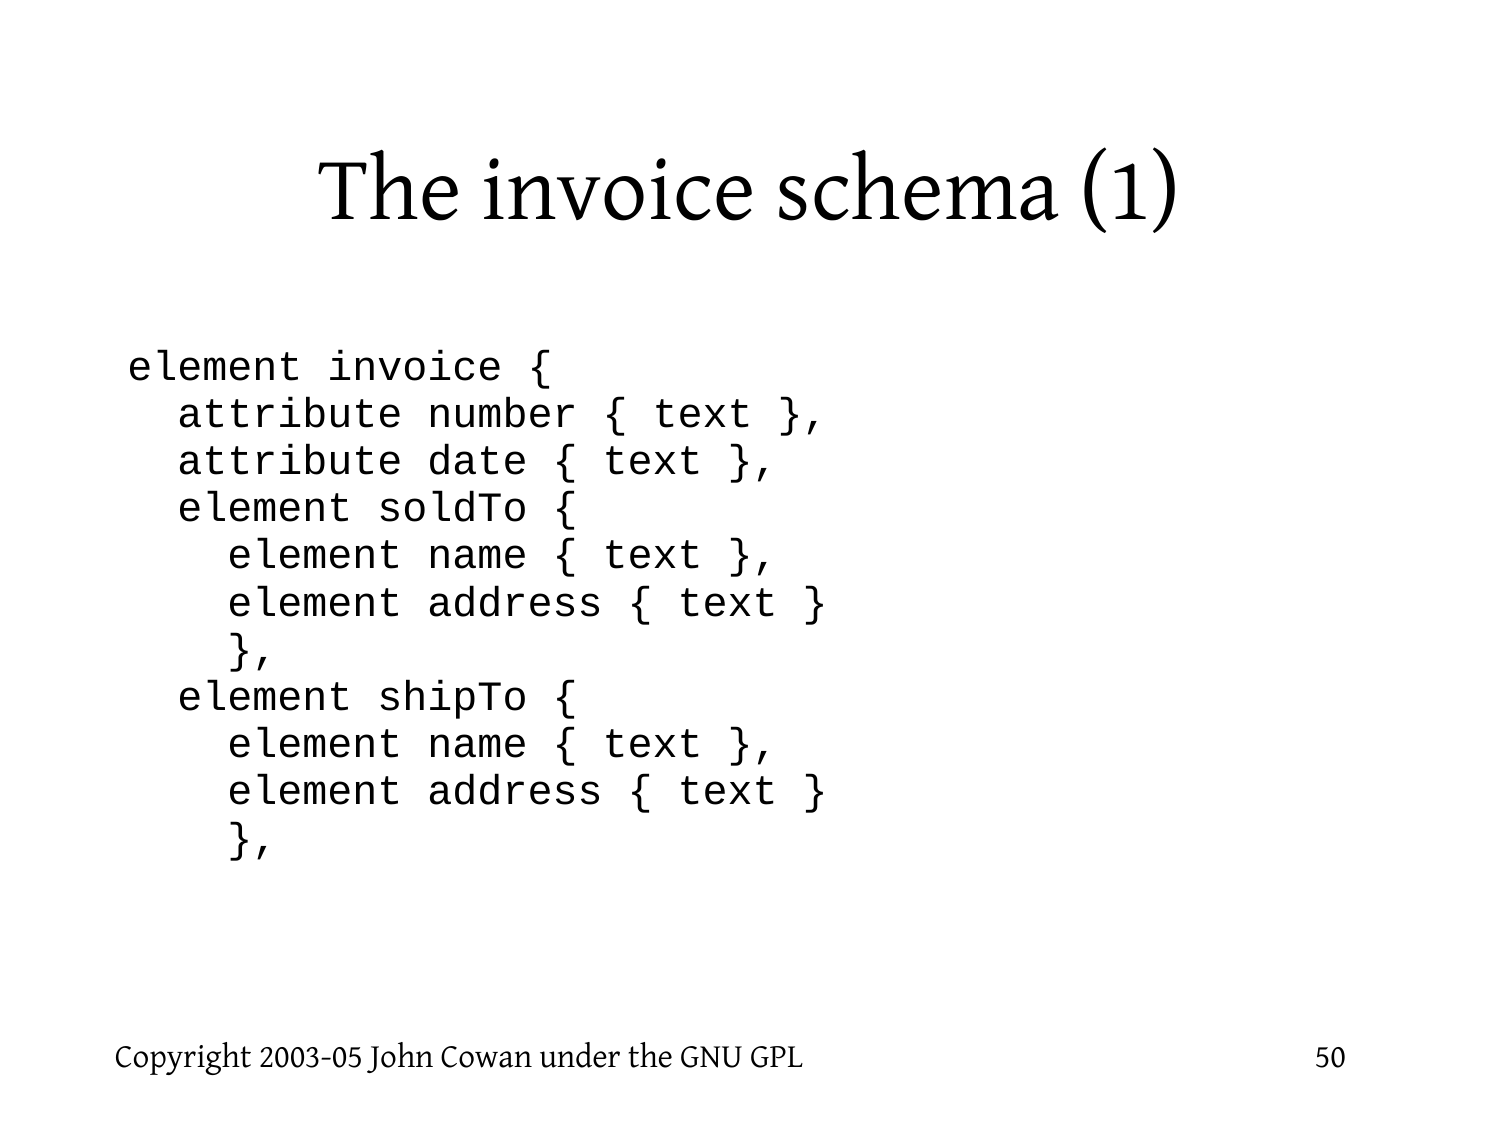

# The invoice schema (1)
element invoice {
 attribute number { text },
 attribute date { text },
 element soldTo {
 element name { text },
 element address { text }
 },
 element shipTo {
 element name { text },
 element address { text }
 },